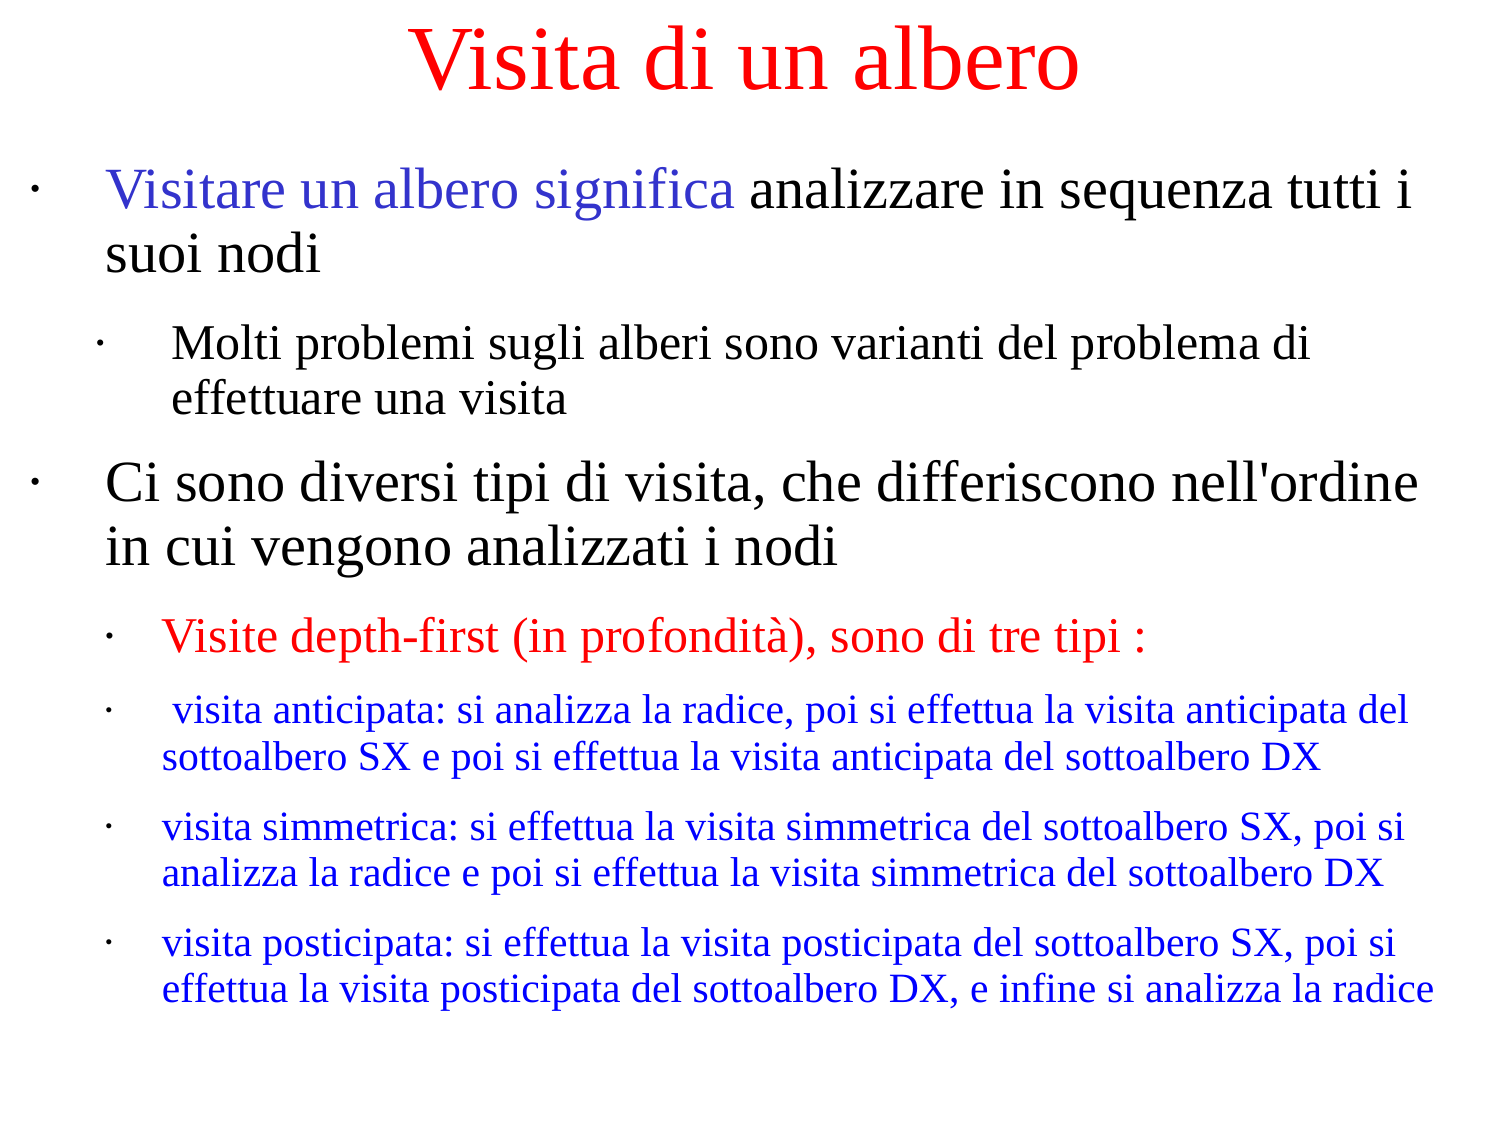

# Visita di un albero
Visitare un albero significa analizzare in sequenza tutti i suoi nodi
Molti problemi sugli alberi sono varianti del problema di effettuare una visita
Ci sono diversi tipi di visita, che differiscono nell'ordine in cui vengono analizzati i nodi
Visite depth-first (in profondità), sono di tre tipi :
 visita anticipata: si analizza la radice, poi si effettua la visita anticipata del sottoalbero SX e poi si effettua la visita anticipata del sottoalbero DX
visita simmetrica: si effettua la visita simmetrica del sottoalbero SX, poi si analizza la radice e poi si effettua la visita simmetrica del sottoalbero DX
visita posticipata: si effettua la visita posticipata del sottoalbero SX, poi si effettua la visita posticipata del sottoalbero DX, e infine si analizza la radice